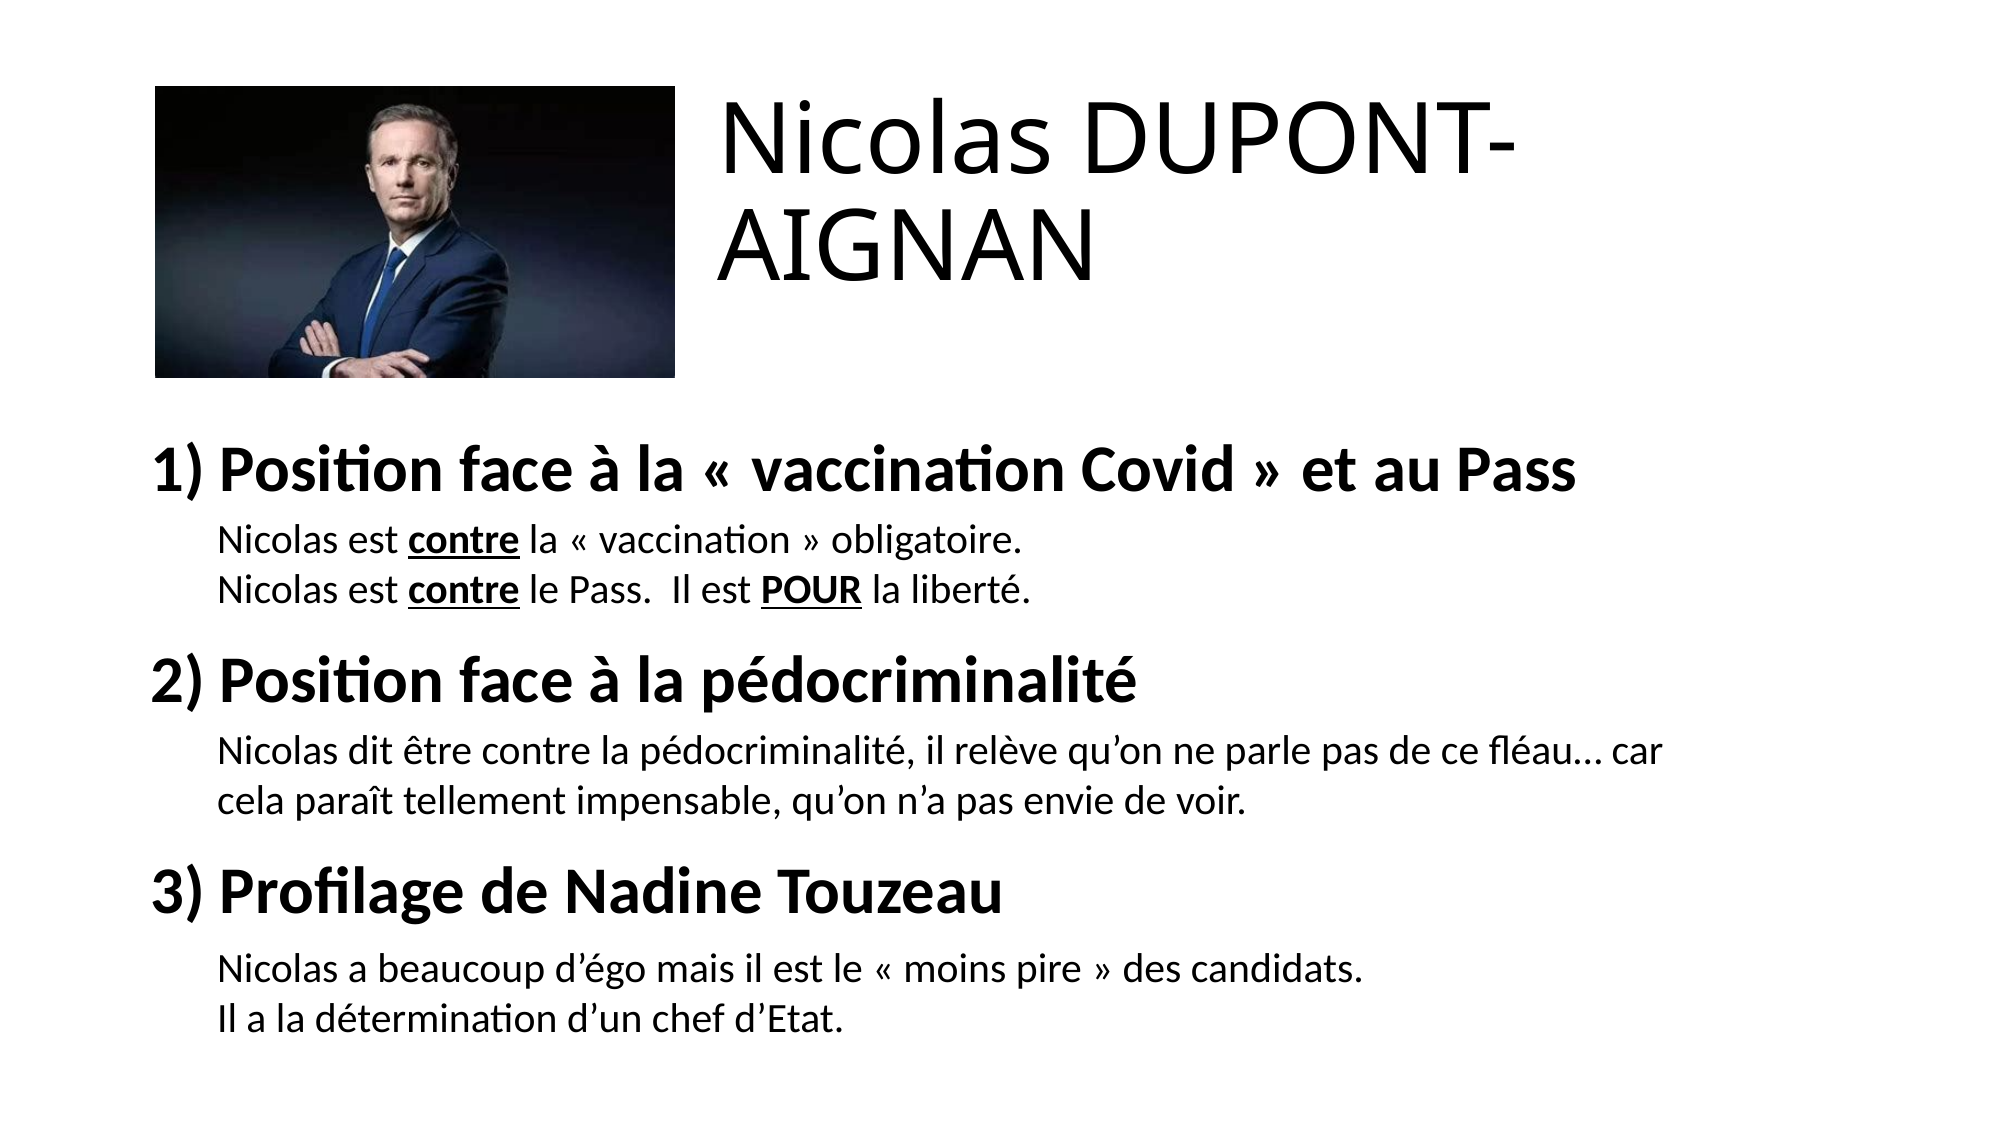

# Nicolas DUPONT-AIGNAN
1) Position face à la « vaccination Covid » et au Pass
Nicolas est contre la « vaccination » obligatoire.
Nicolas est contre le Pass. Il est POUR la liberté.
2) Position face à la pédocriminalité
Nicolas dit être contre la pédocriminalité, il relève qu’on ne parle pas de ce fléau… car cela paraît tellement impensable, qu’on n’a pas envie de voir.
3) Profilage de Nadine Touzeau
Nicolas a beaucoup d’égo mais il est le « moins pire » des candidats.
Il a la détermination d’un chef d’Etat.